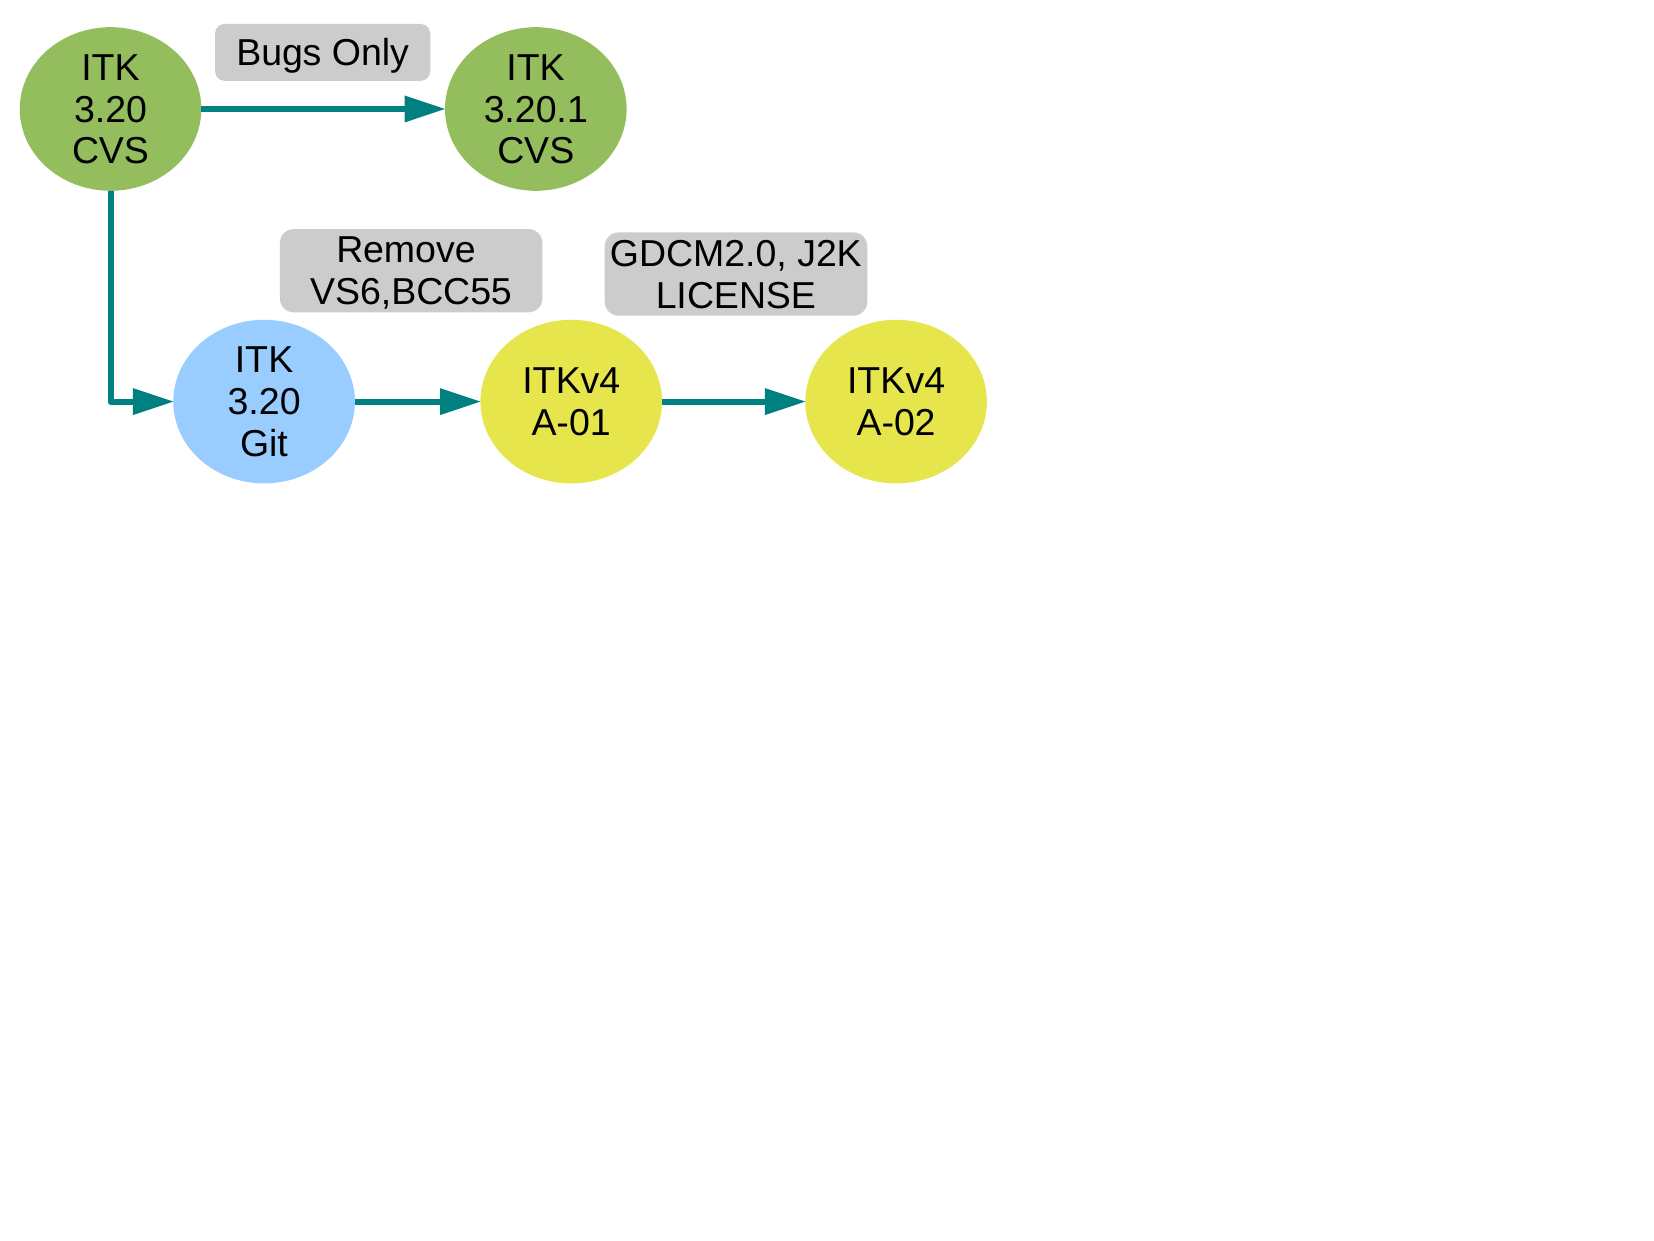

Bugs Only
ITK
3.20
CVS
ITK
3.20.1
CVS
Remove
VS6,BCC55
GDCM2.0, J2K
LICENSE
ITK
3.20
Git
ITKv4
A-01
ITKv4
A-02